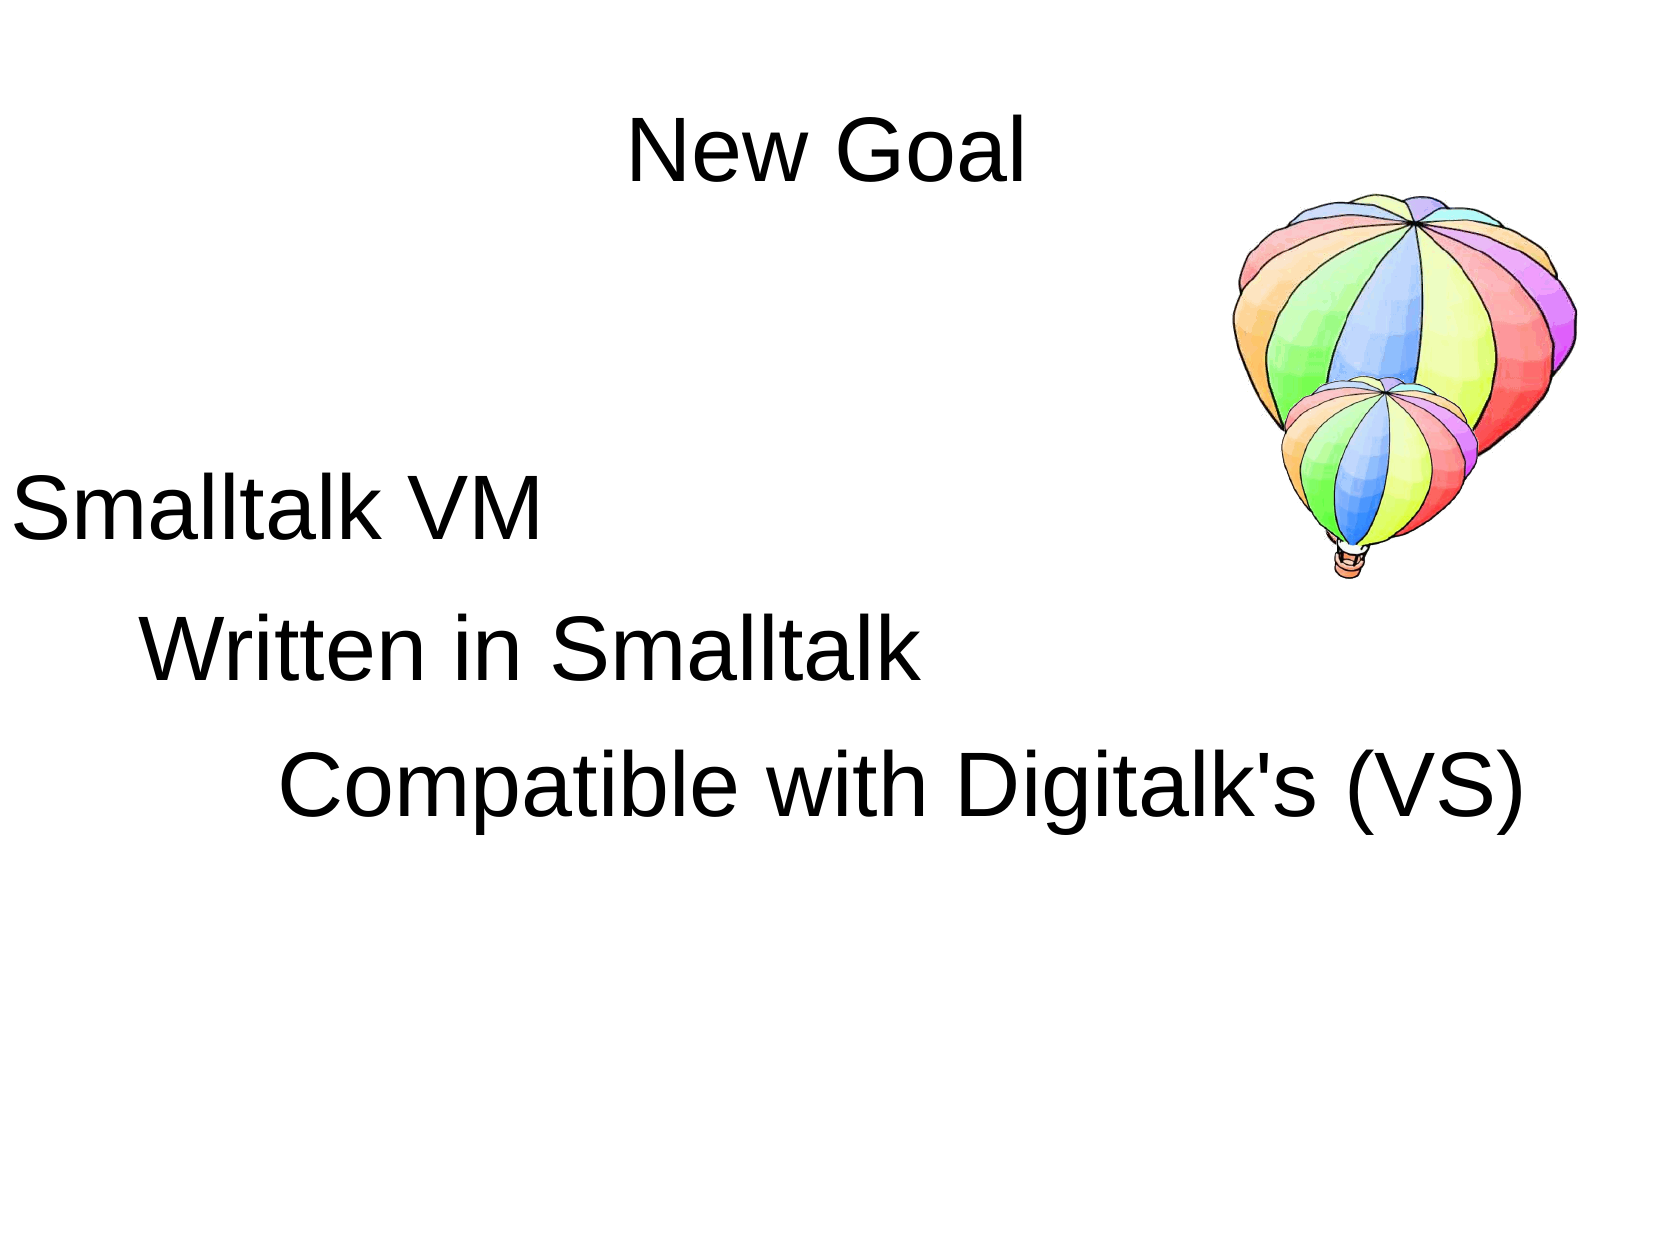

New Goal
Smalltalk VM
Written in Smalltalk
Compatible with Digitalk's (VS)